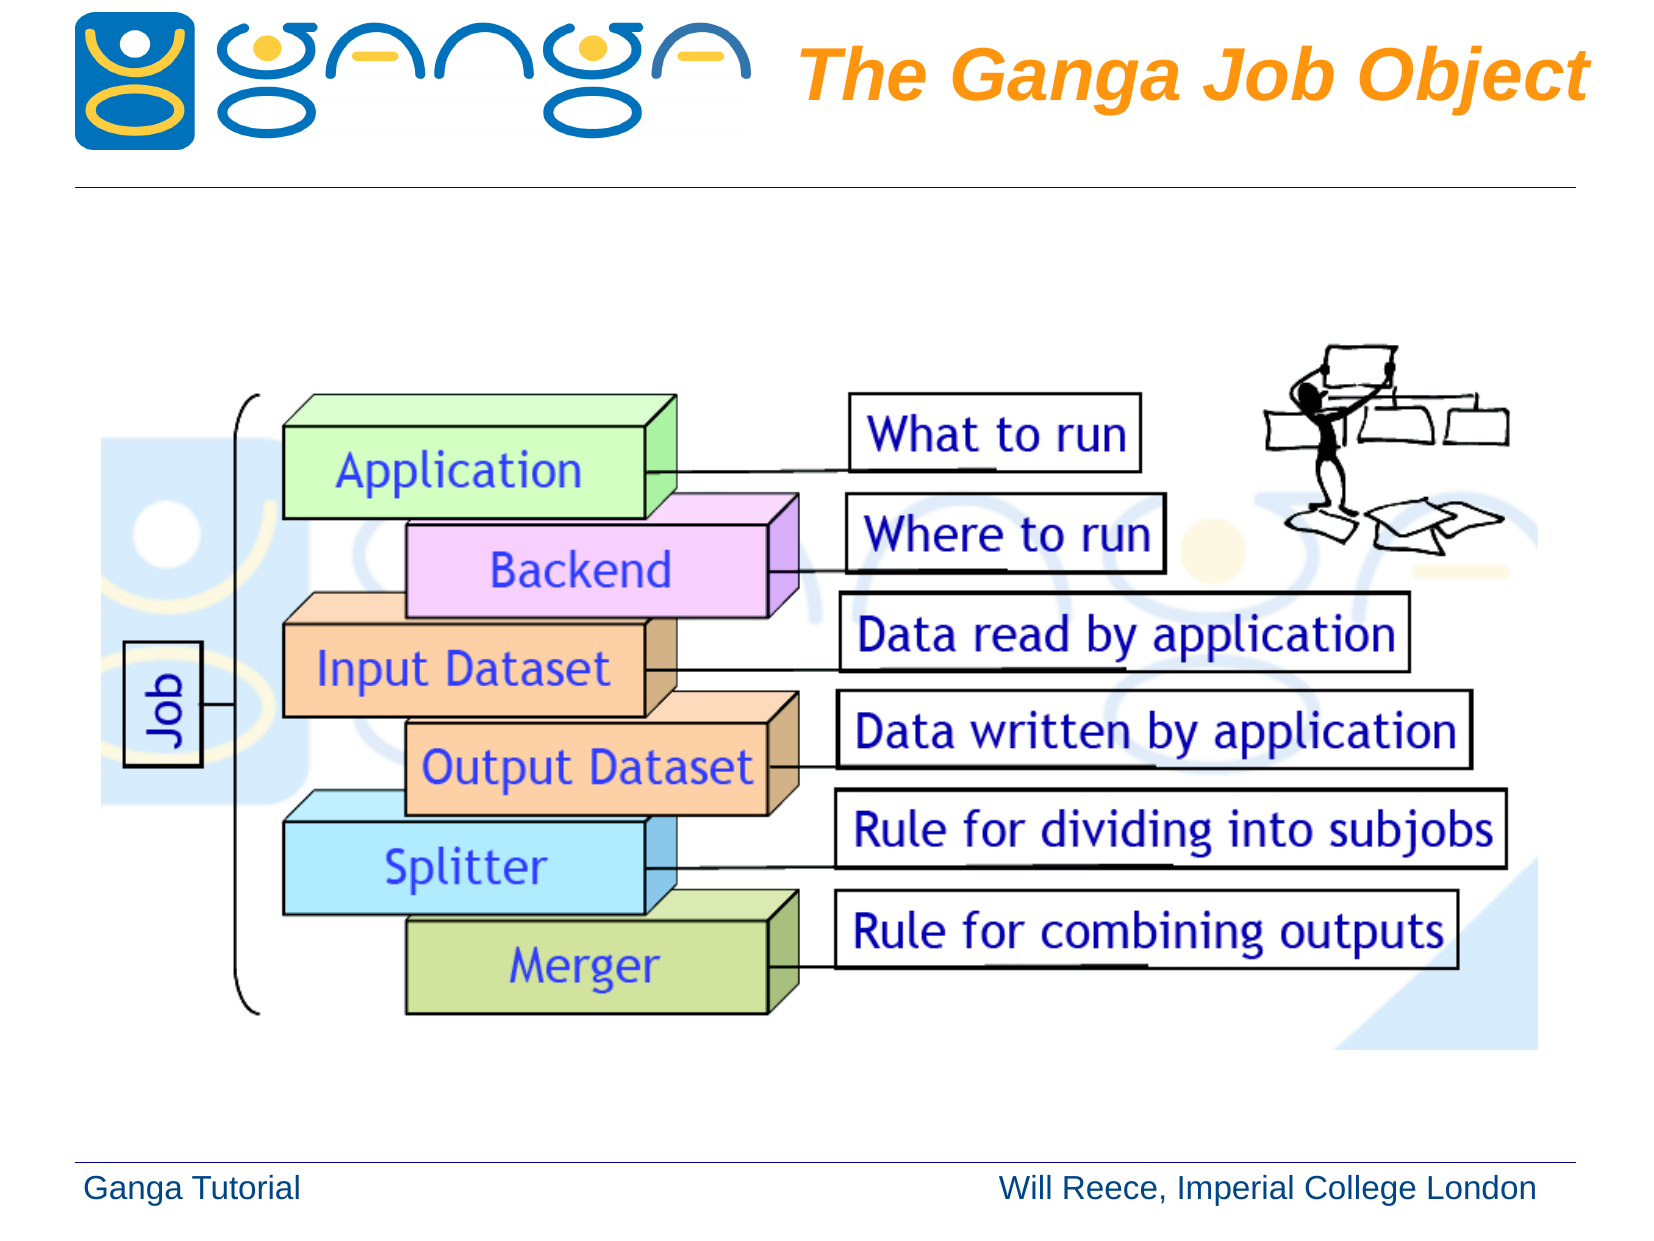

# The Ganga Job Object
Ganga Tutorial
Will Reece, Imperial College London